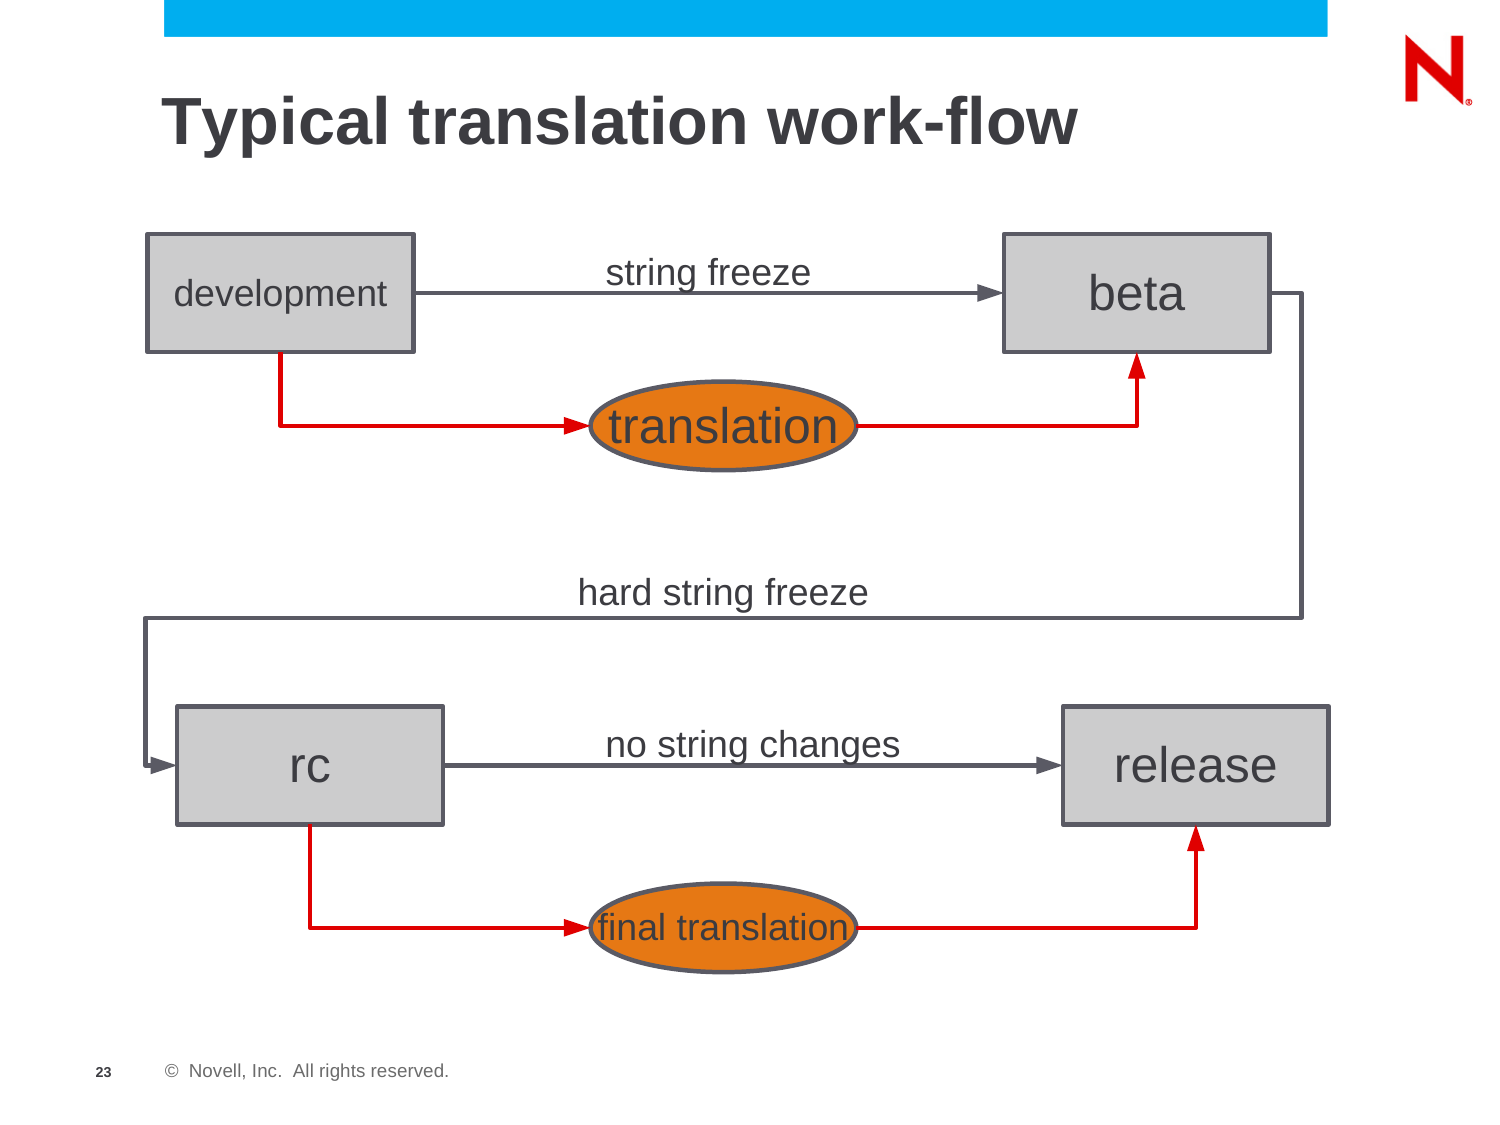

# Typical translation work-flow
development
beta
translation
rc
release
final translation